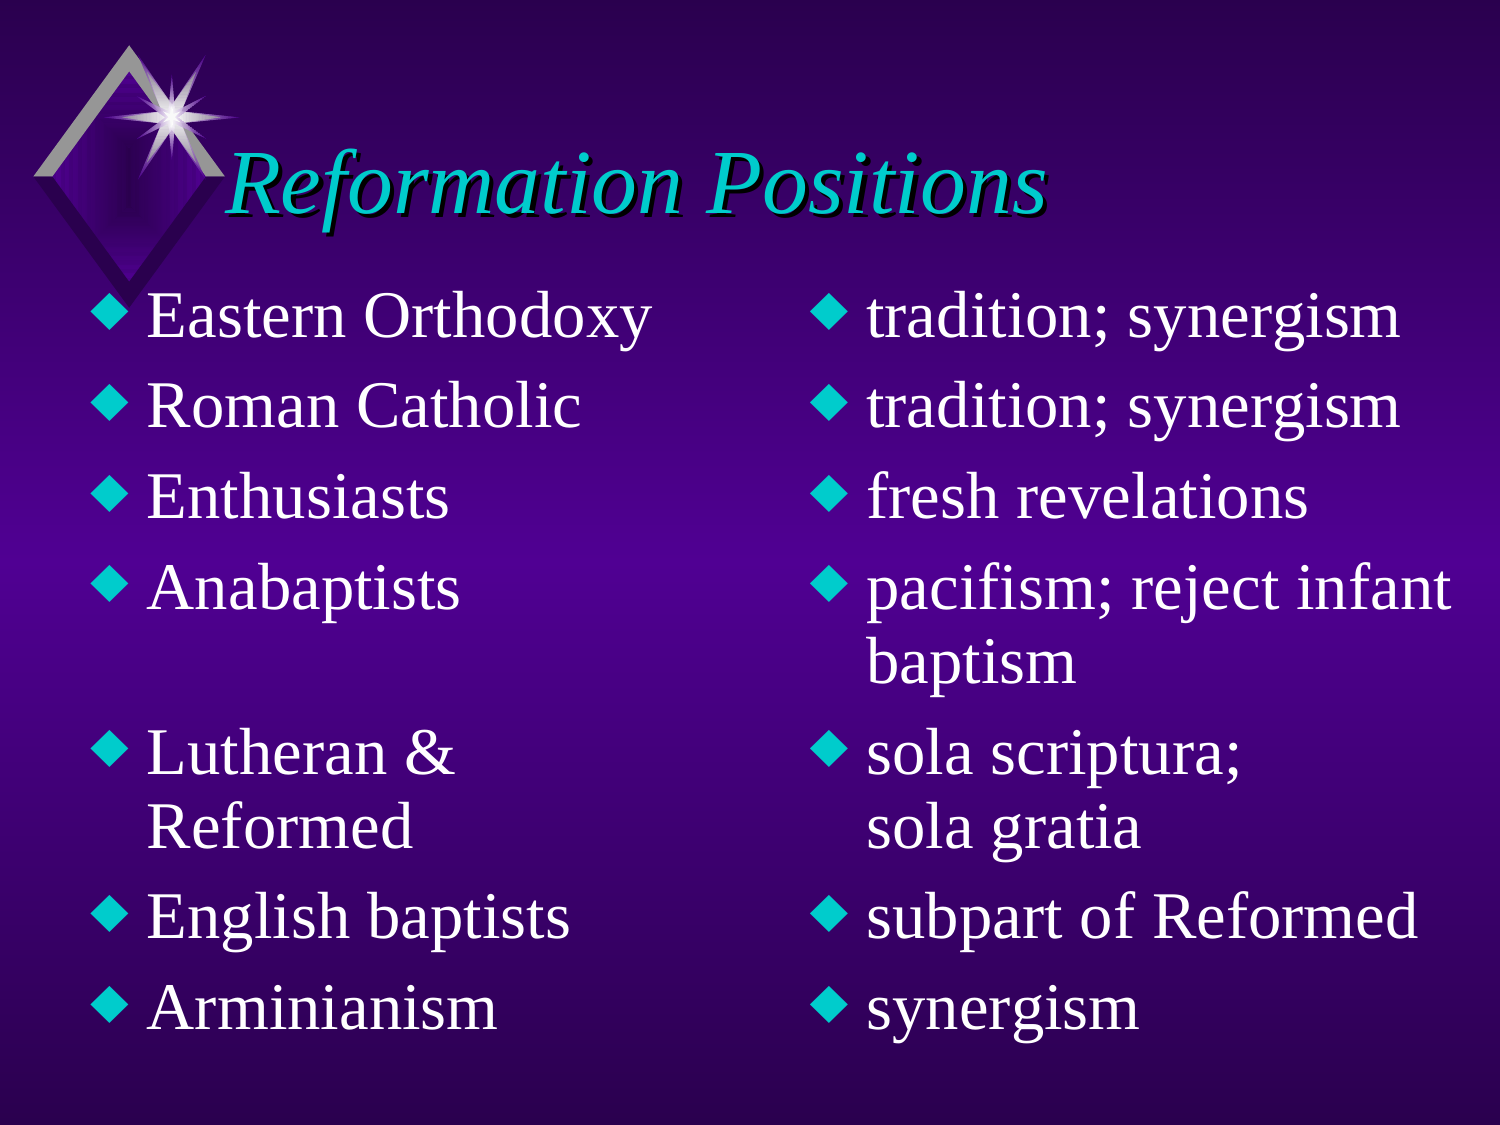

# Reformation Positions
Eastern Orthodoxy
Roman Catholic
Enthusiasts
Anabaptists
Lutheran & Reformed
English baptists
Arminianism
tradition; synergism
tradition; synergism
fresh revelations
pacifism; reject infant baptism
sola scriptura;
sola gratia
subpart of Reformed
synergism